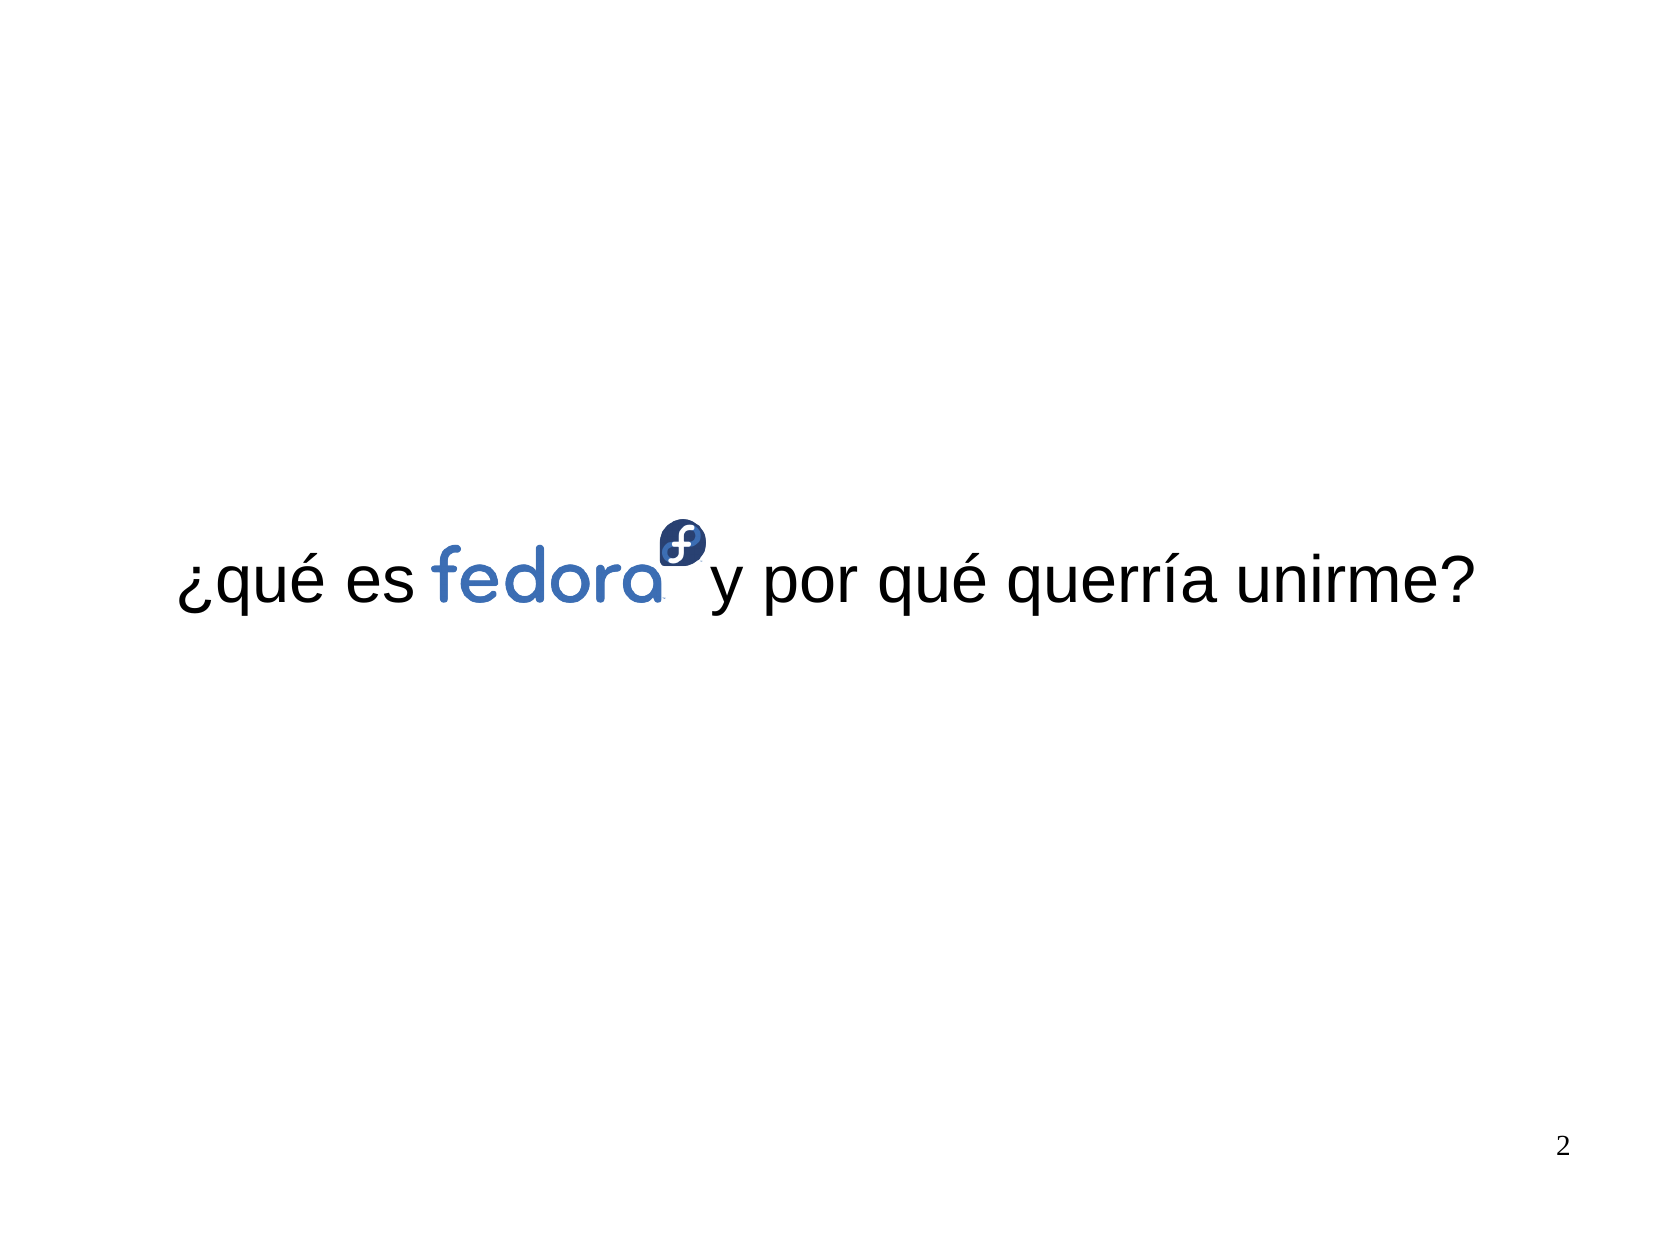

# ¿qué es y por qué querría unirme?
2